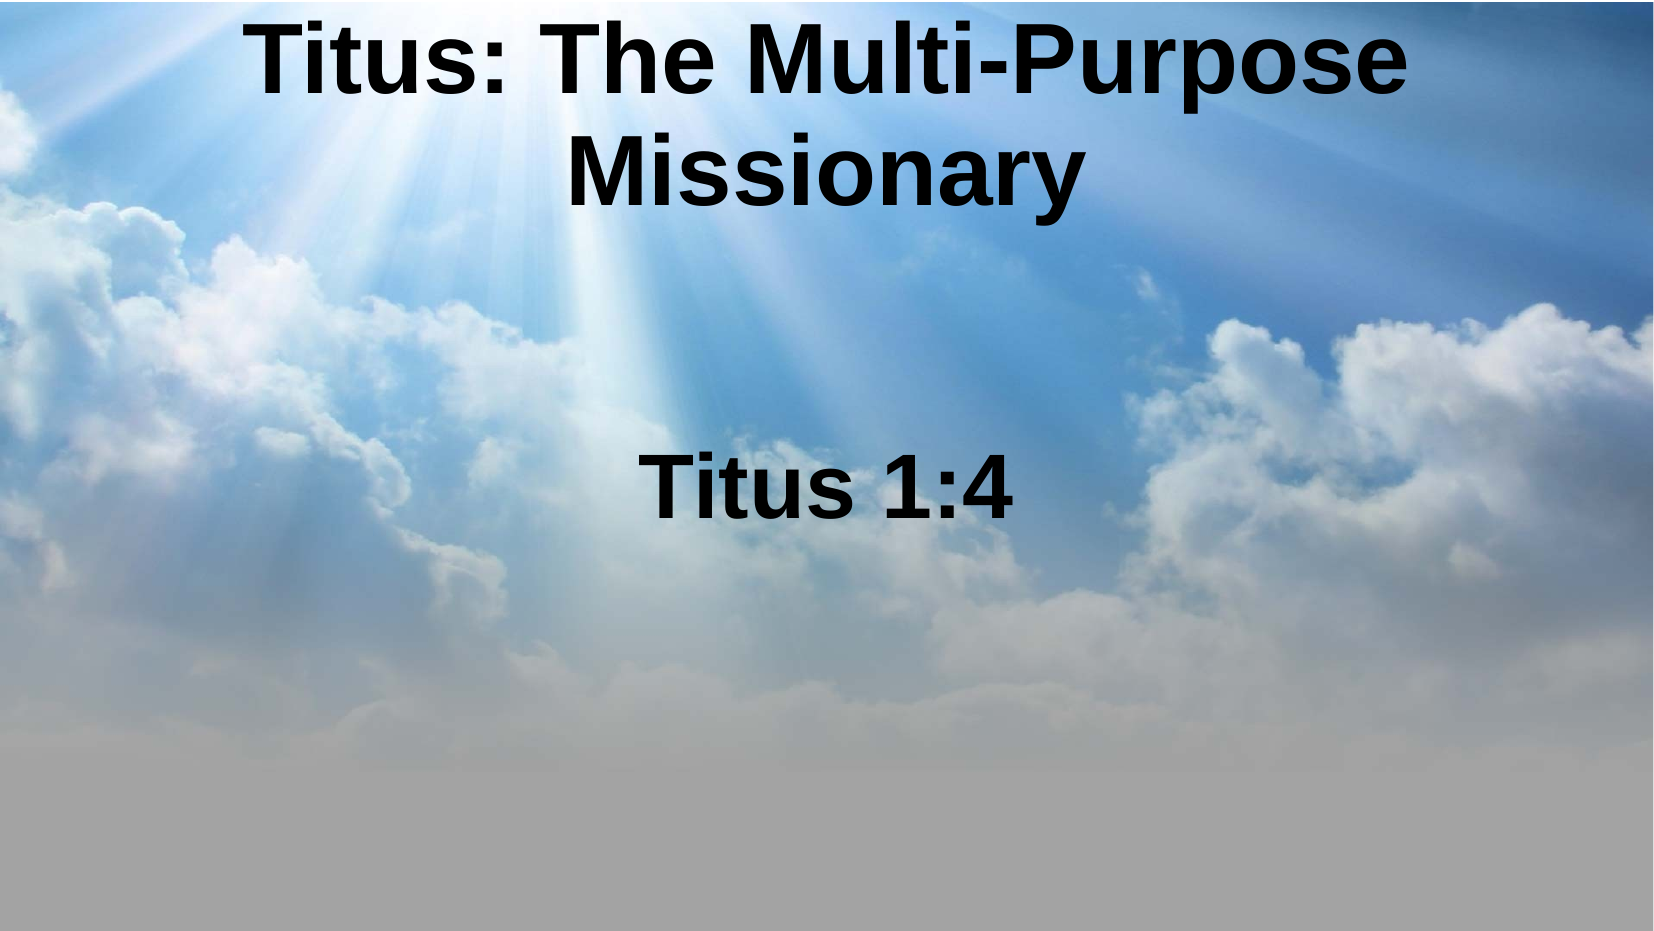

# Titus: The Multi-Purpose Missionary
Titus 1:4